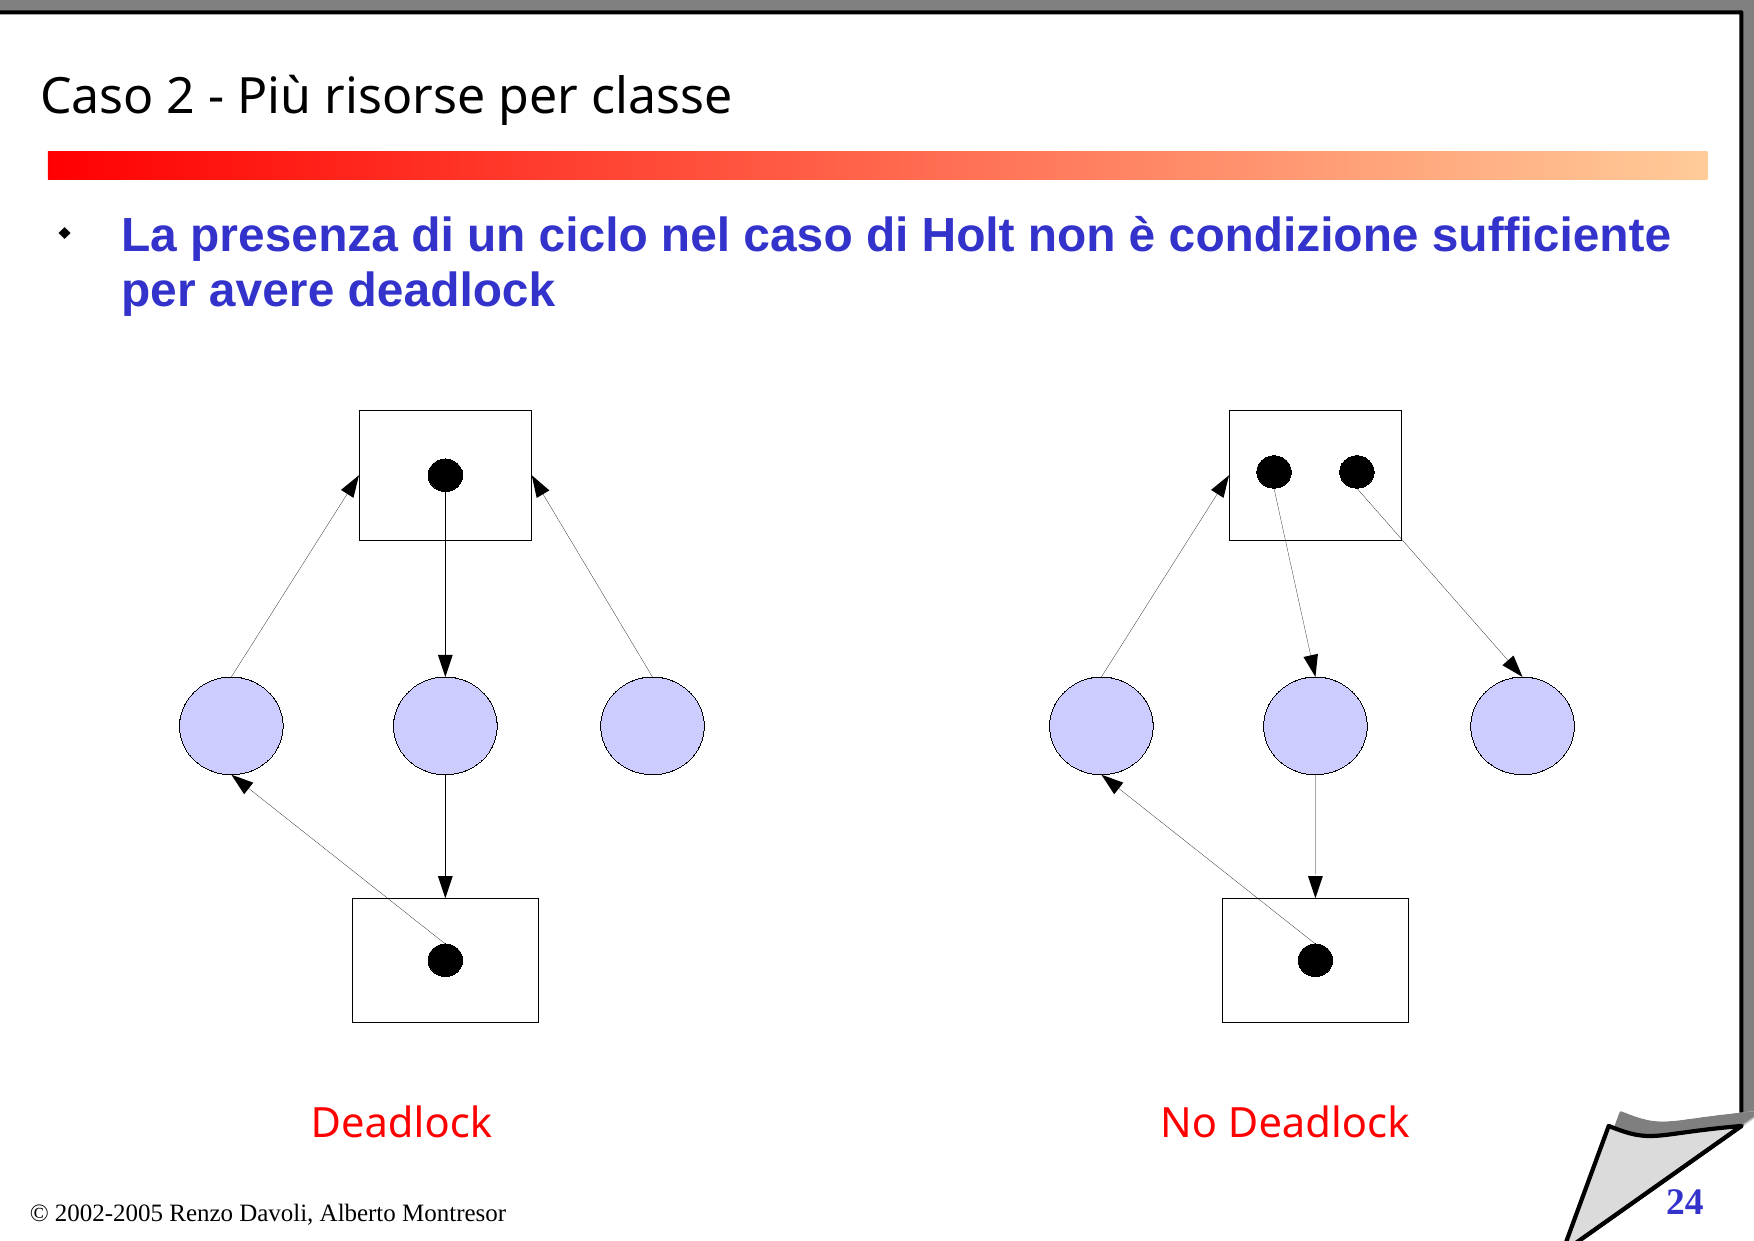

# Caso 2 - Più risorse per classe
La presenza di un ciclo nel caso di Holt non è condizione sufficiente per avere deadlock
Deadlock
No Deadlock